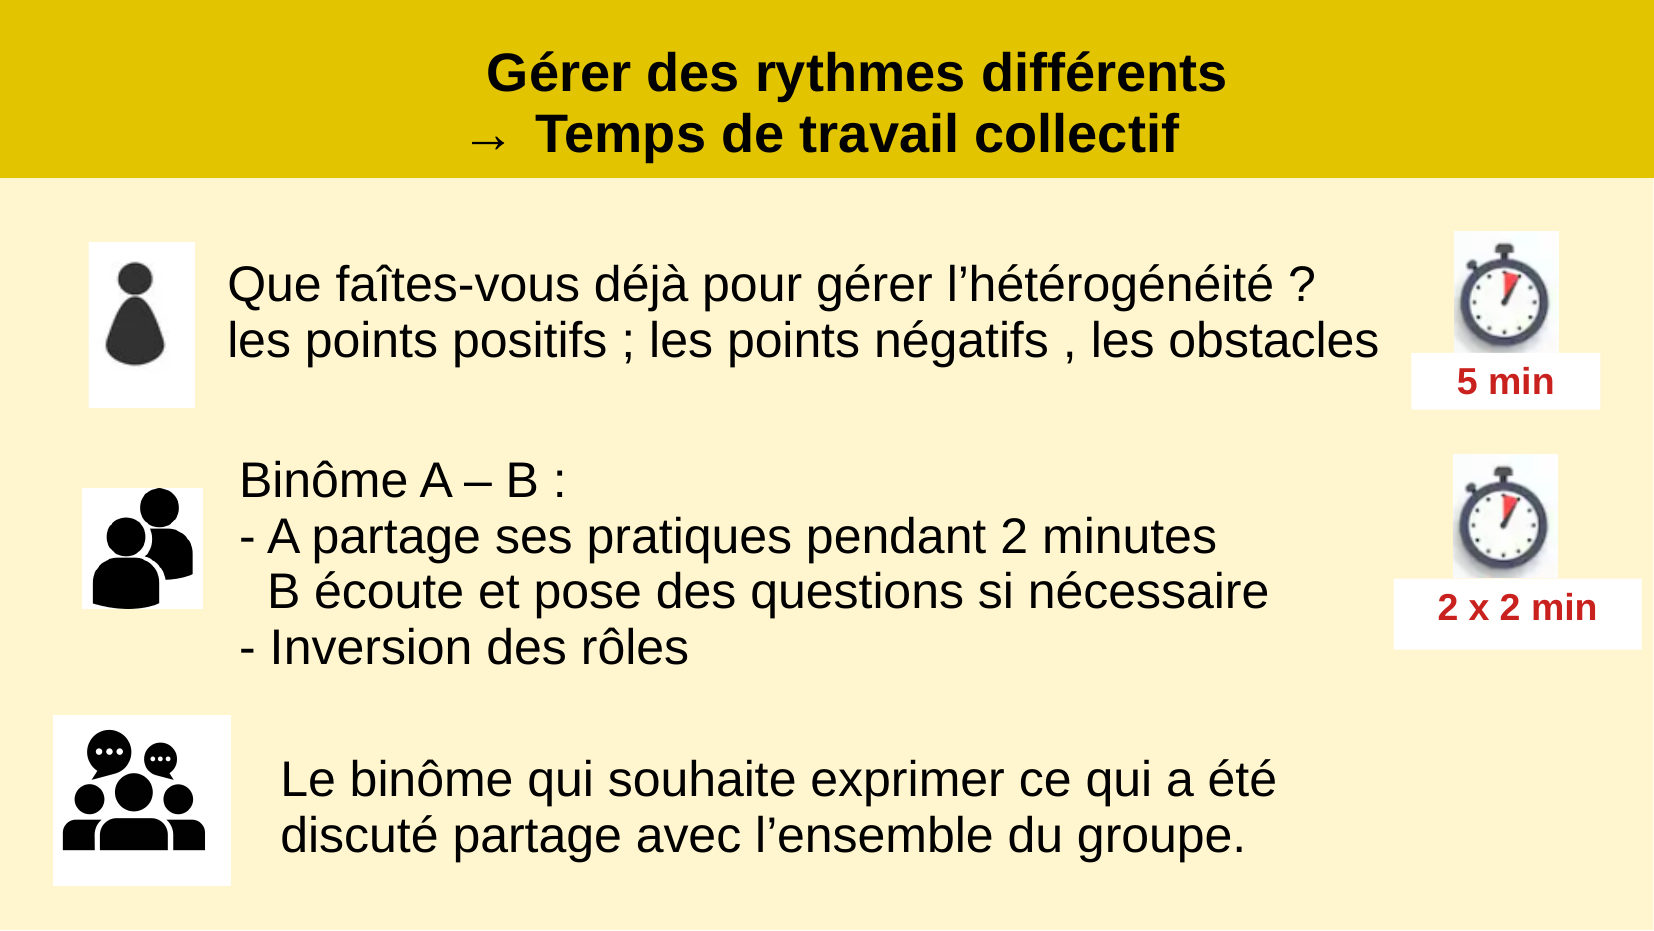

Gérer des rythmes différents
→ 	Temps de travail collectif
Que faîtes-vous déjà pour gérer l’hétérogénéité ?
les points positifs ; les points négatifs , les obstacles
5 min
Binôme A – B :
- A partage ses pratiques pendant 2 minutes
 B écoute et pose des questions si nécessaire
- Inversion des rôles
2 x 2 min
Le binôme qui souhaite exprimer ce qui a été discuté partage avec l’ensemble du groupe.